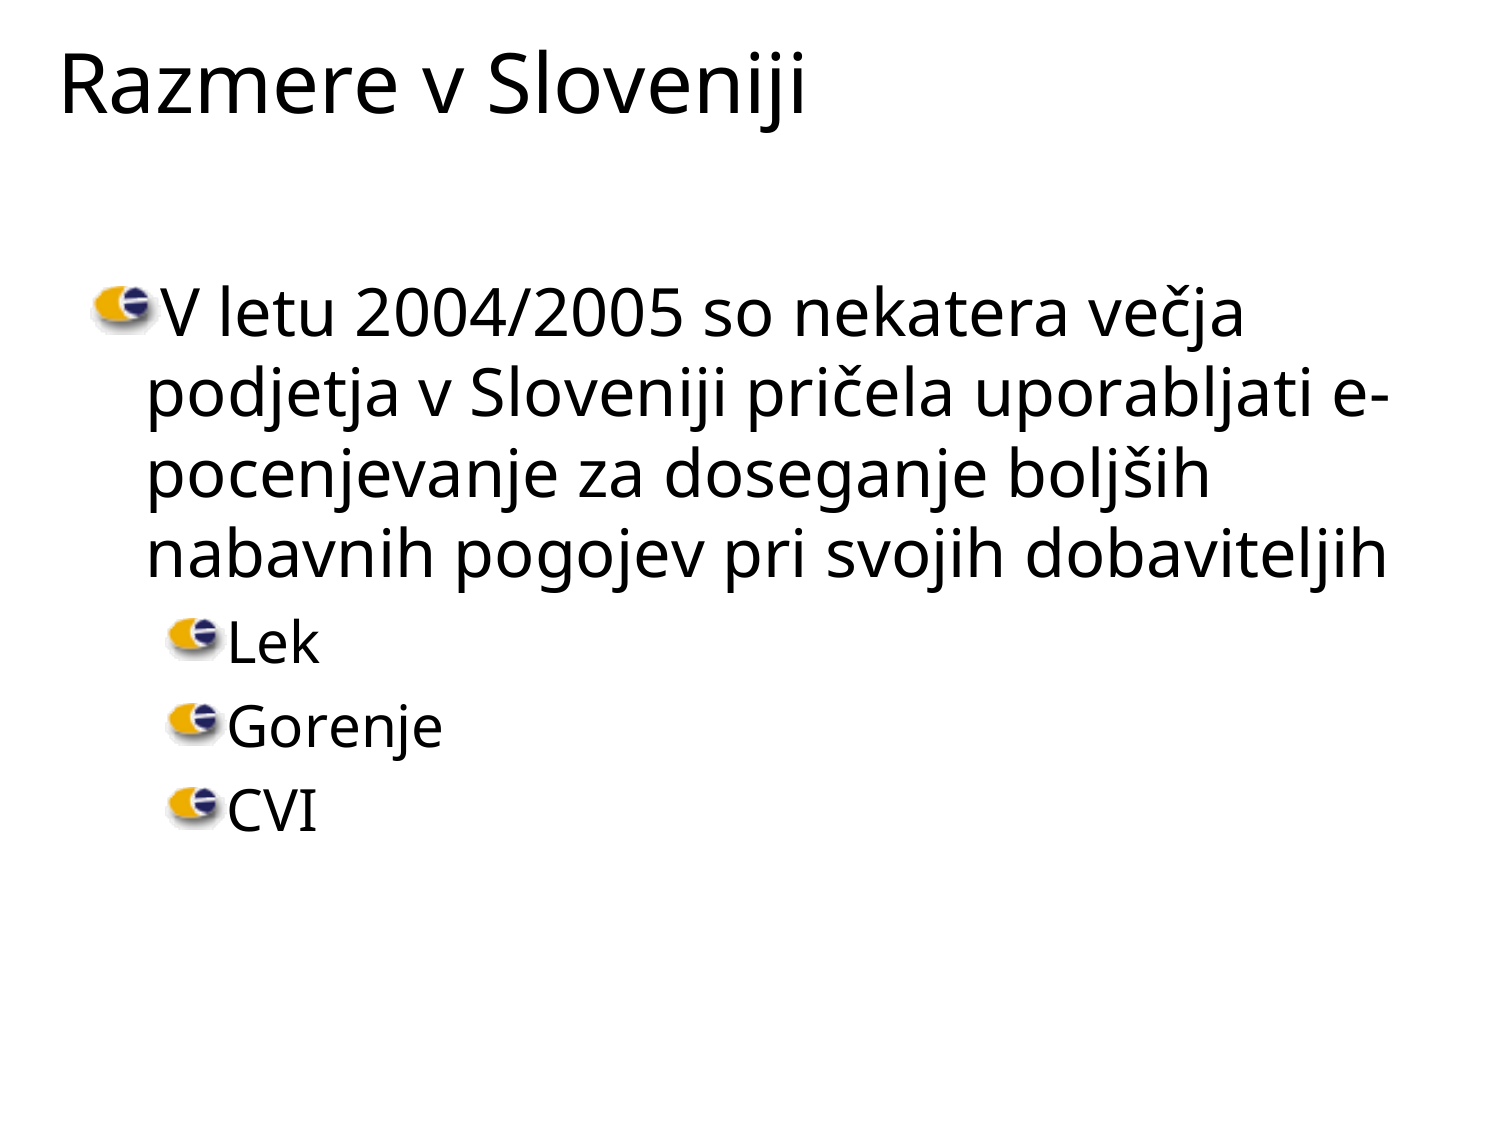

# Razmere v Sloveniji
V letu 2004/2005 so nekatera večja podjetja v Sloveniji pričela uporabljati e-pocenjevanje za doseganje boljših nabavnih pogojev pri svojih dobaviteljih
Lek
Gorenje
CVI